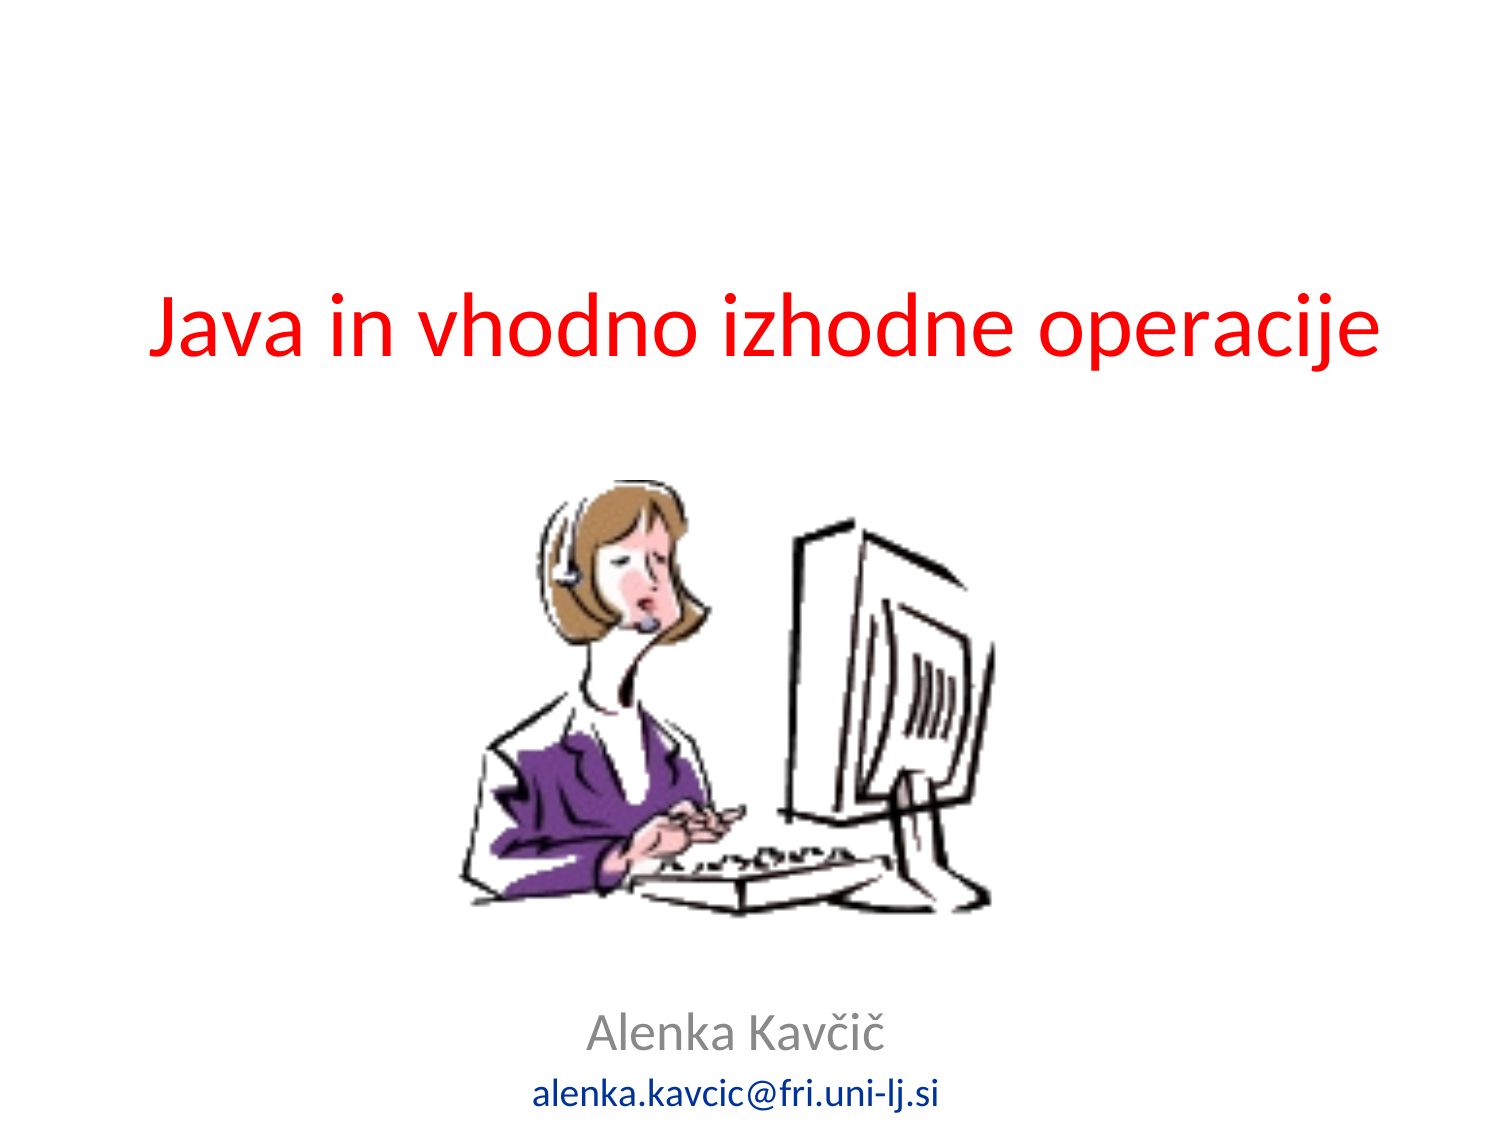

# Java in vhodno izhodne operacije
Alenka Kavčič
alenka.kavcic@fri.uni-lj.si